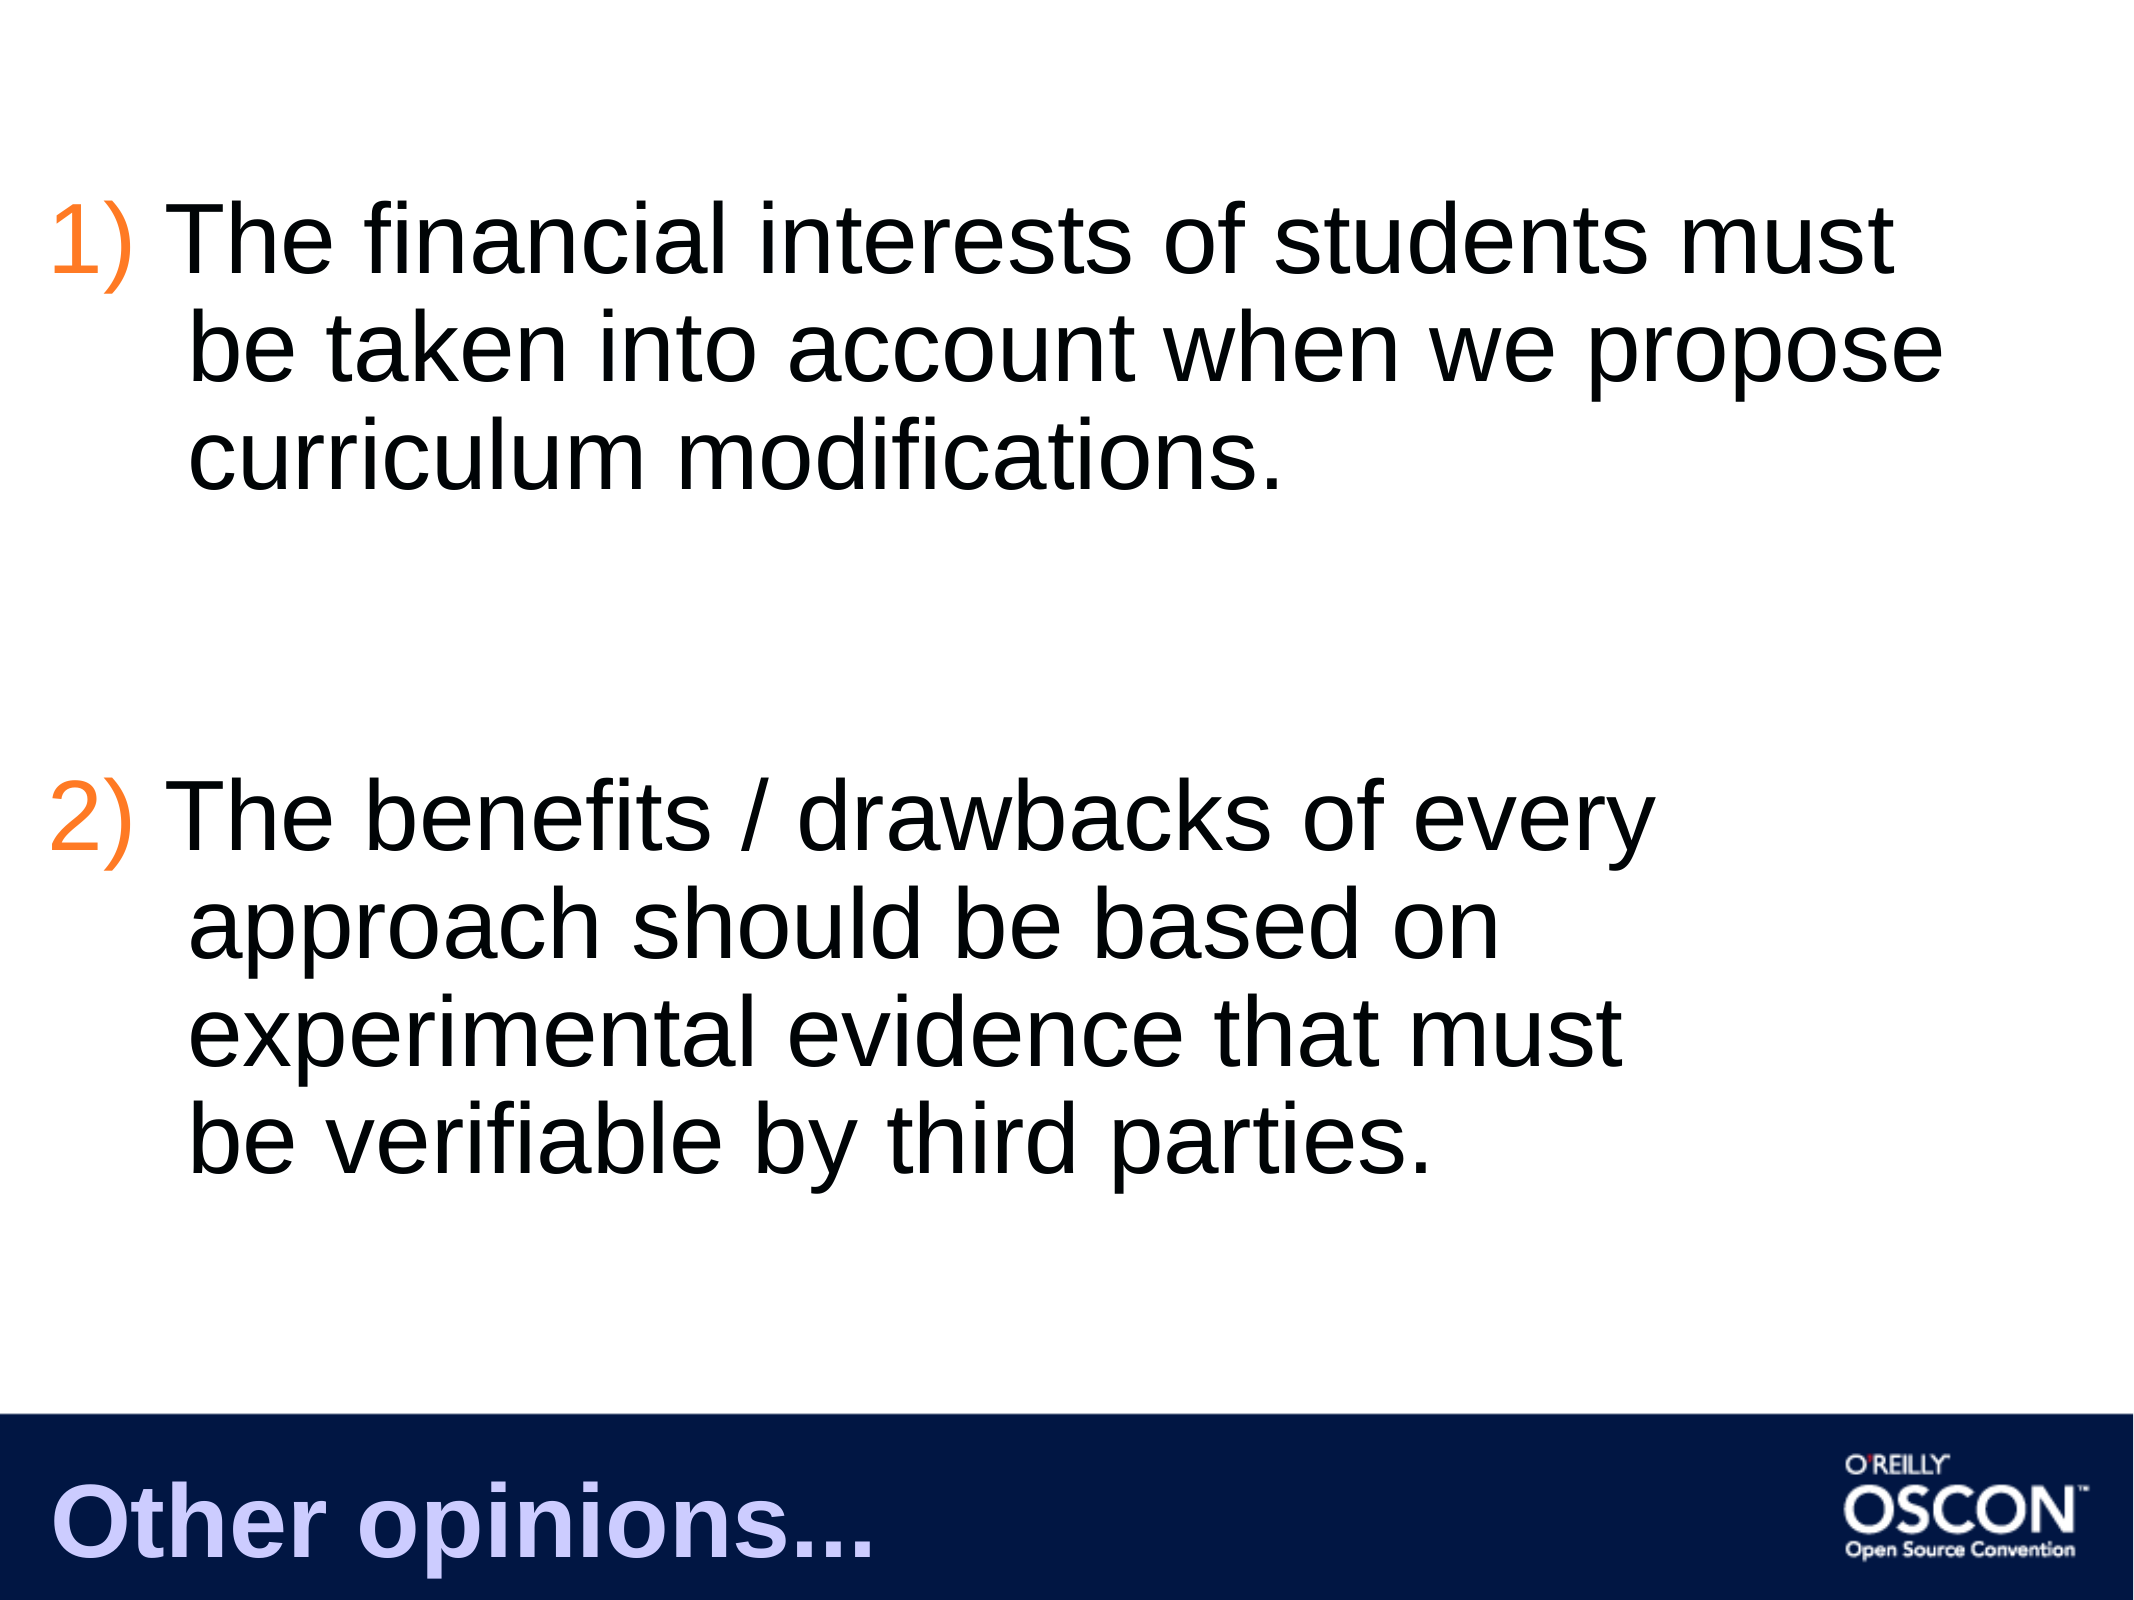

The financial interests of students must
 be taken into account when we propose
 curriculum modifications.
 The benefits / drawbacks of every
 approach should be based on
 experimental evidence that must
 be verifiable by third parties.
# Other opinions...